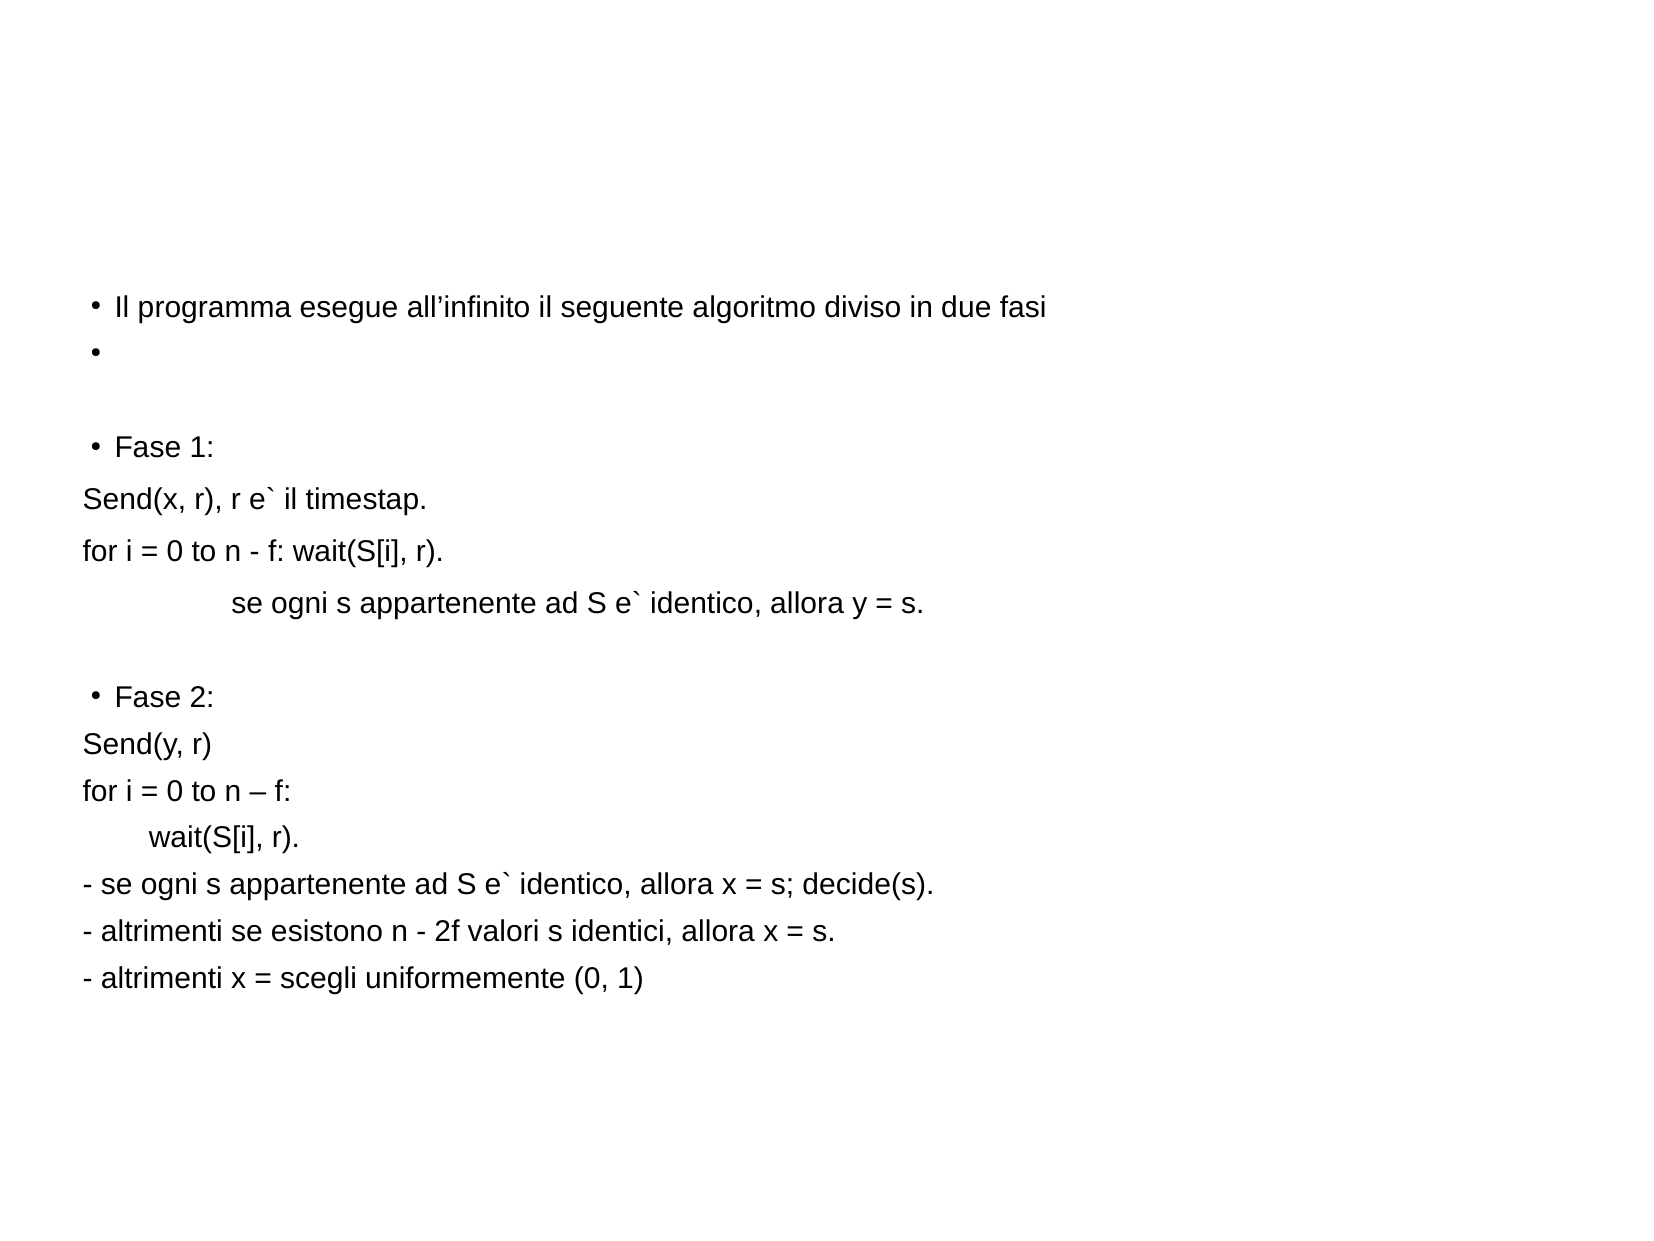

#
Il programma esegue all’infinito il seguente algoritmo diviso in due fasi
Fase 1:
Send(x, r), r e` il timestap.
for i = 0 to n - f: wait(S[i], r).
 se ogni s appartenente ad S e` identico, allora y = s.
Fase 2:
Send(y, r)
for i = 0 to n – f:
 wait(S[i], r).
- se ogni s appartenente ad S e` identico, allora x = s; decide(s).
- altrimenti se esistono n - 2f valori s identici, allora x = s.
- altrimenti x = scegli uniformemente (0, 1)